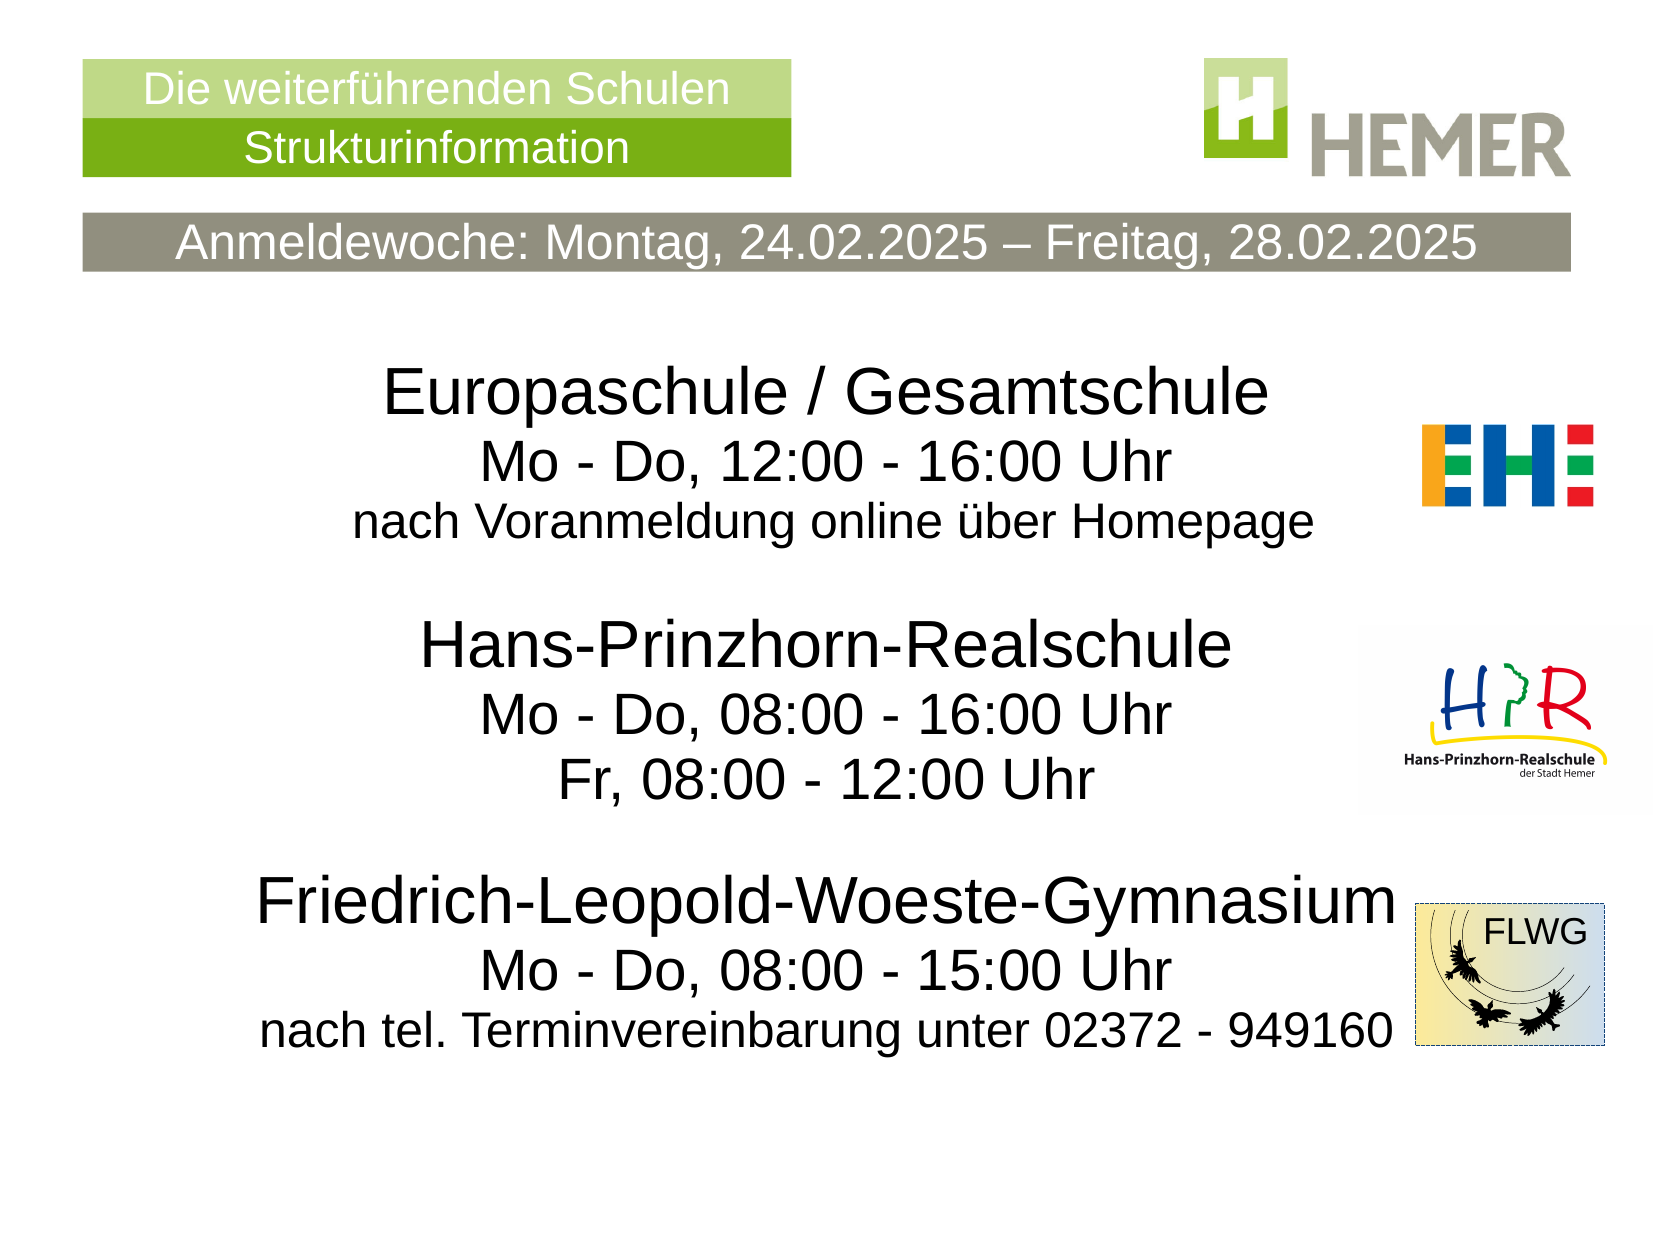

Anmeldewoche: Montag, 24.02.2025 – Freitag, 28.02.2025
# Europaschule / Gesamtschule
Mo - Do, 12:00 - 16:00 Uhr
 nach Voranmeldung online über Homepage
Hans-Prinzhorn-Realschule
Mo - Do, 08:00 - 16:00 Uhr
Fr, 08:00 - 12:00 Uhr
Friedrich-Leopold-Woeste-Gymnasium
Mo - Do, 08:00 - 15:00 Uhr
nach tel. Terminvereinbarung unter 02372 - 949160
FLWG